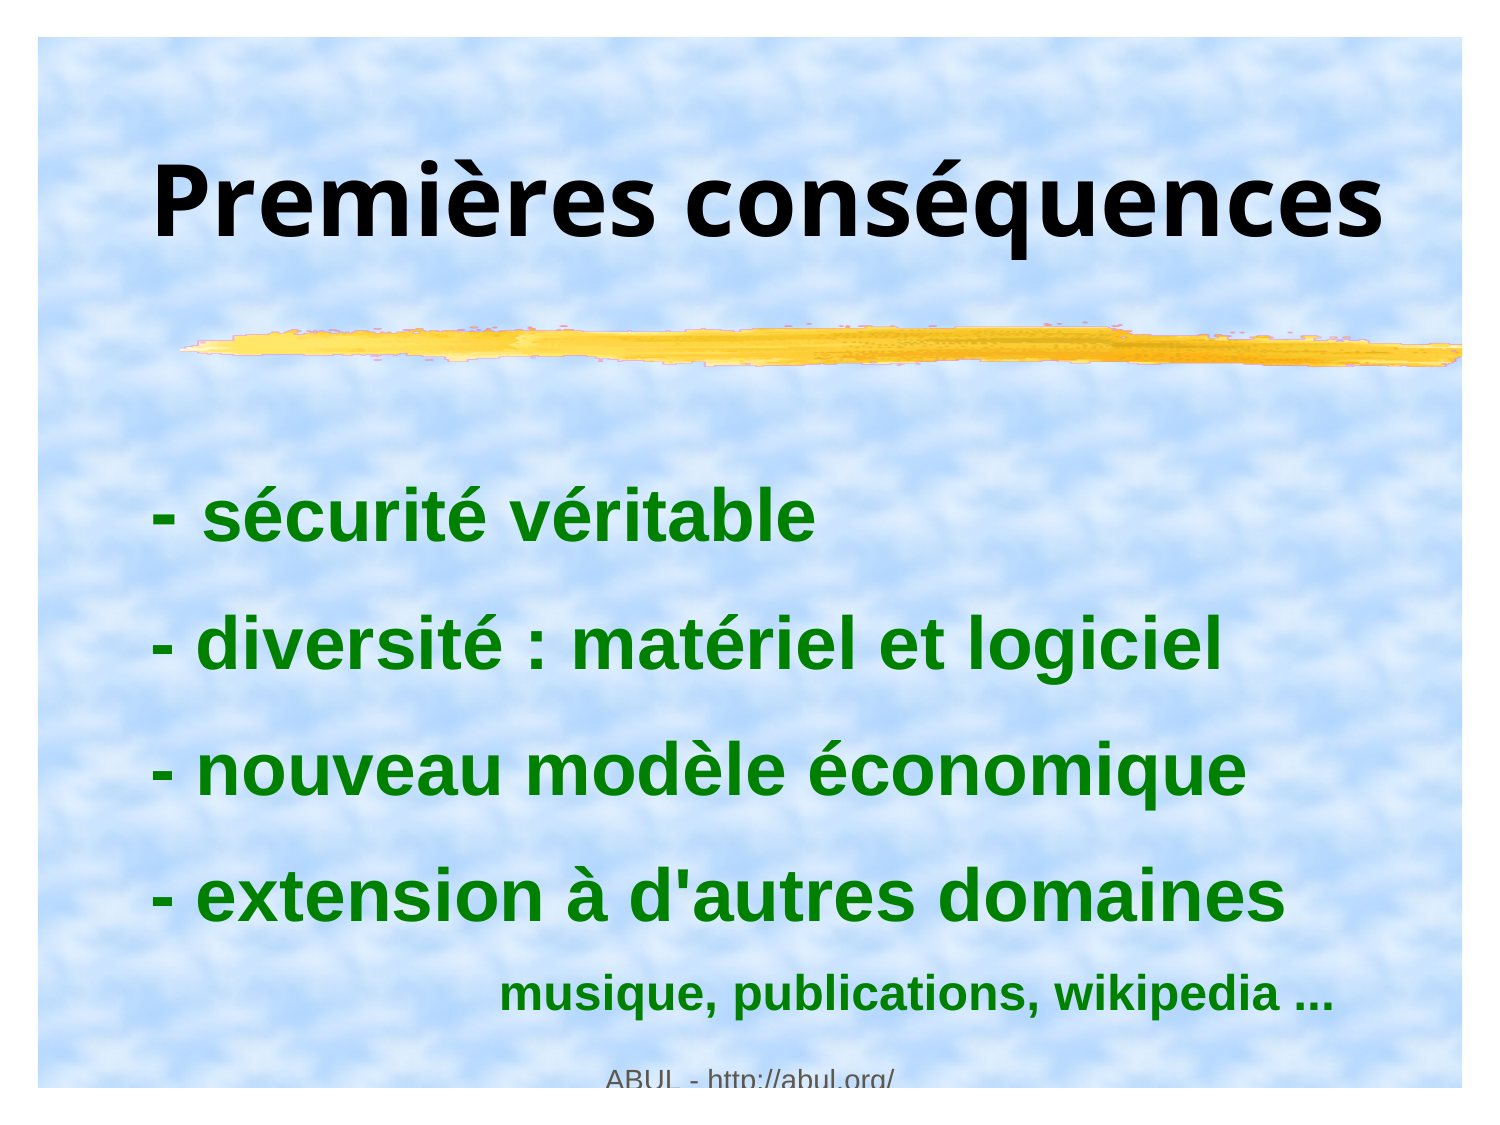

Premières conséquences
# - sécurité véritable - diversité : matériel et logiciel - nouveau modèle économique - extension à d'autres domaines musique, publications, wikipedia ...